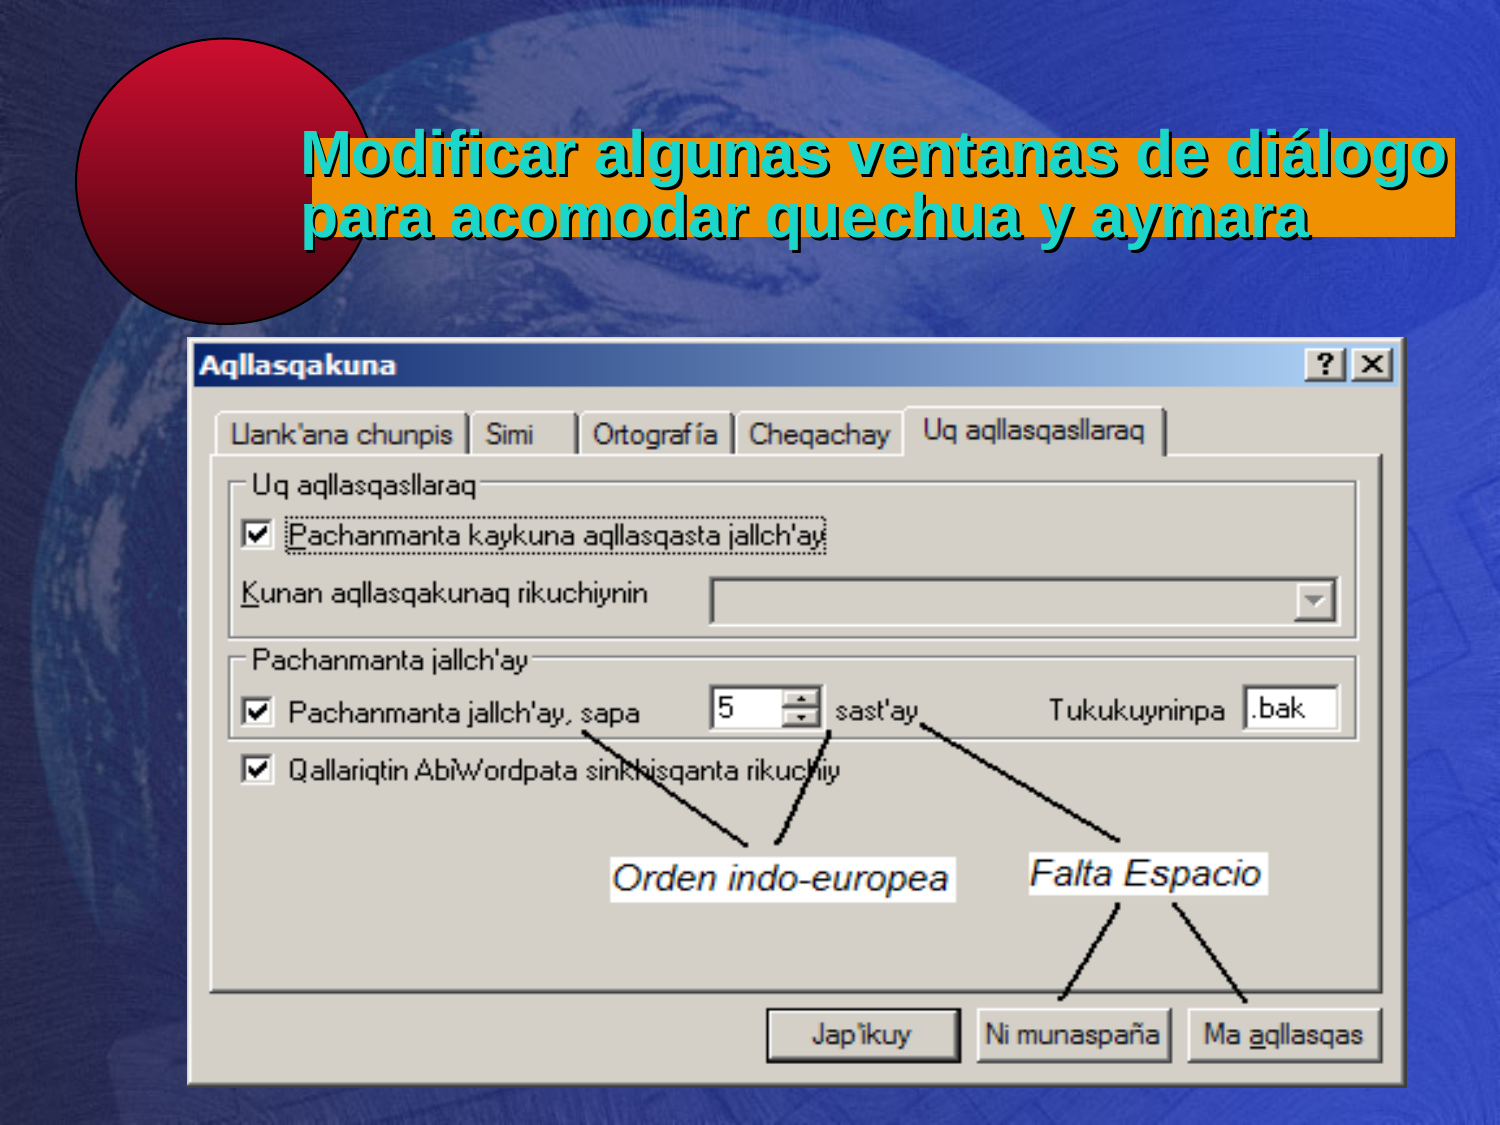

# Modificar algunas ventanas de diálogo para acomodar quechua y aymara